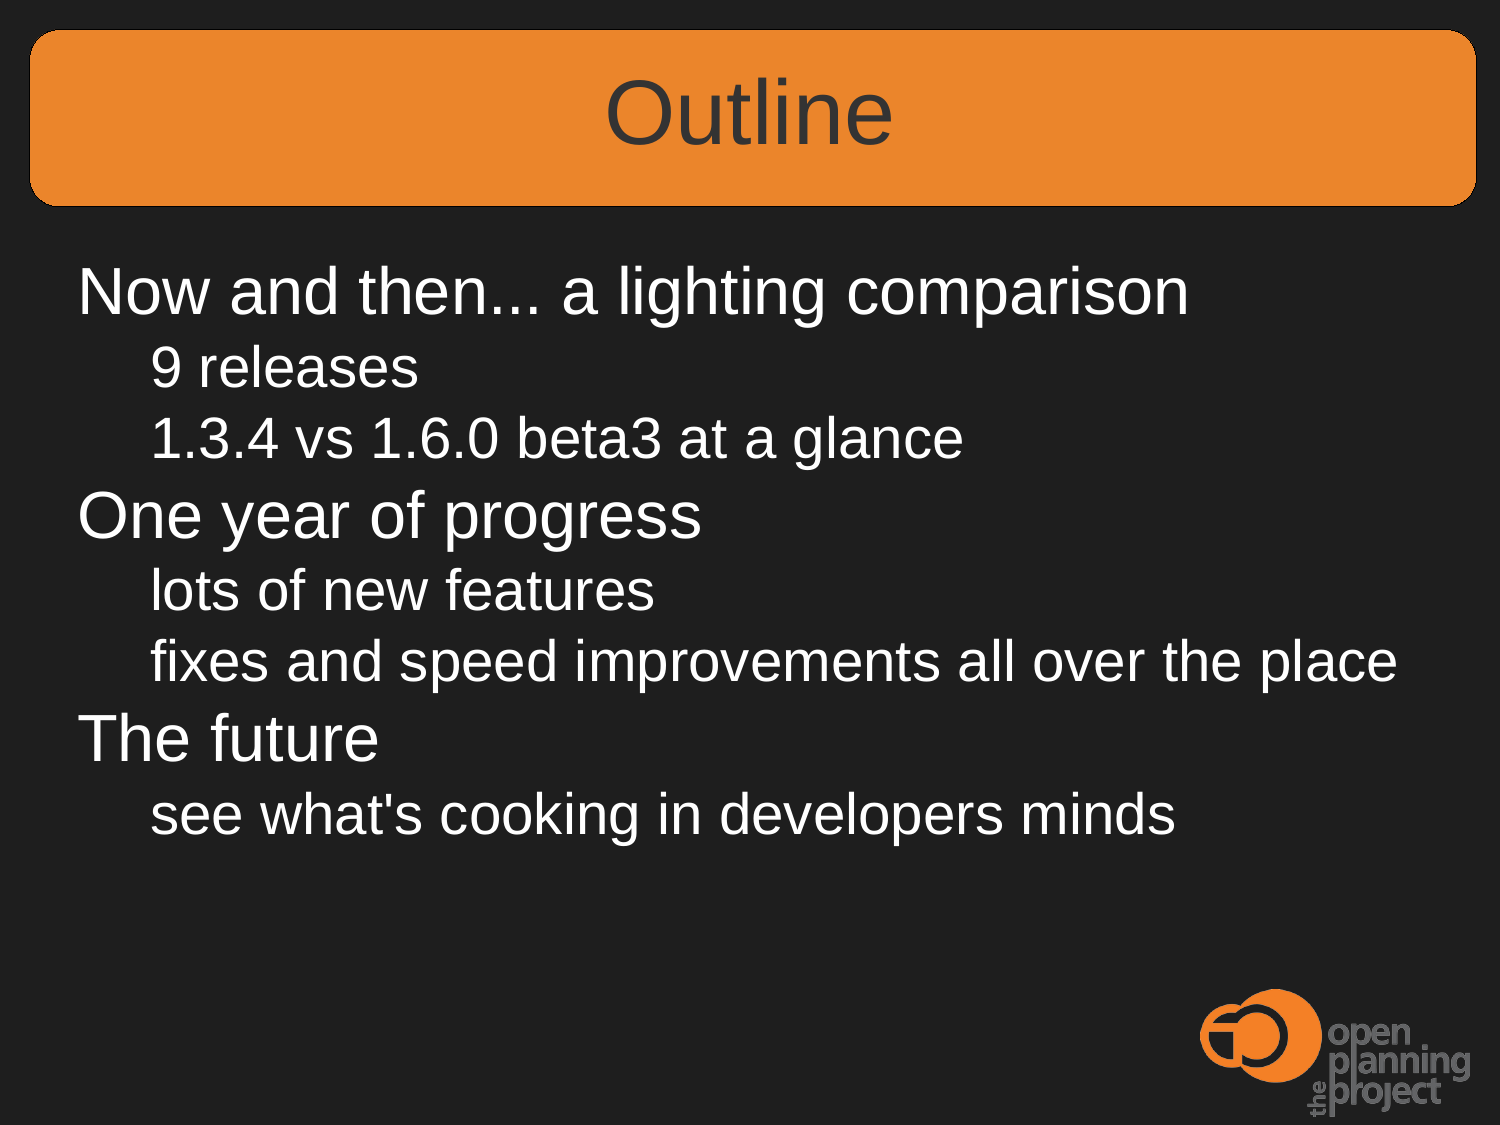

# Outline
Now and then... a lighting comparison
9 releases
1.3.4 vs 1.6.0 beta3 at a glance
One year of progress
lots of new features
fixes and speed improvements all over the place
The future
see what's cooking in developers minds